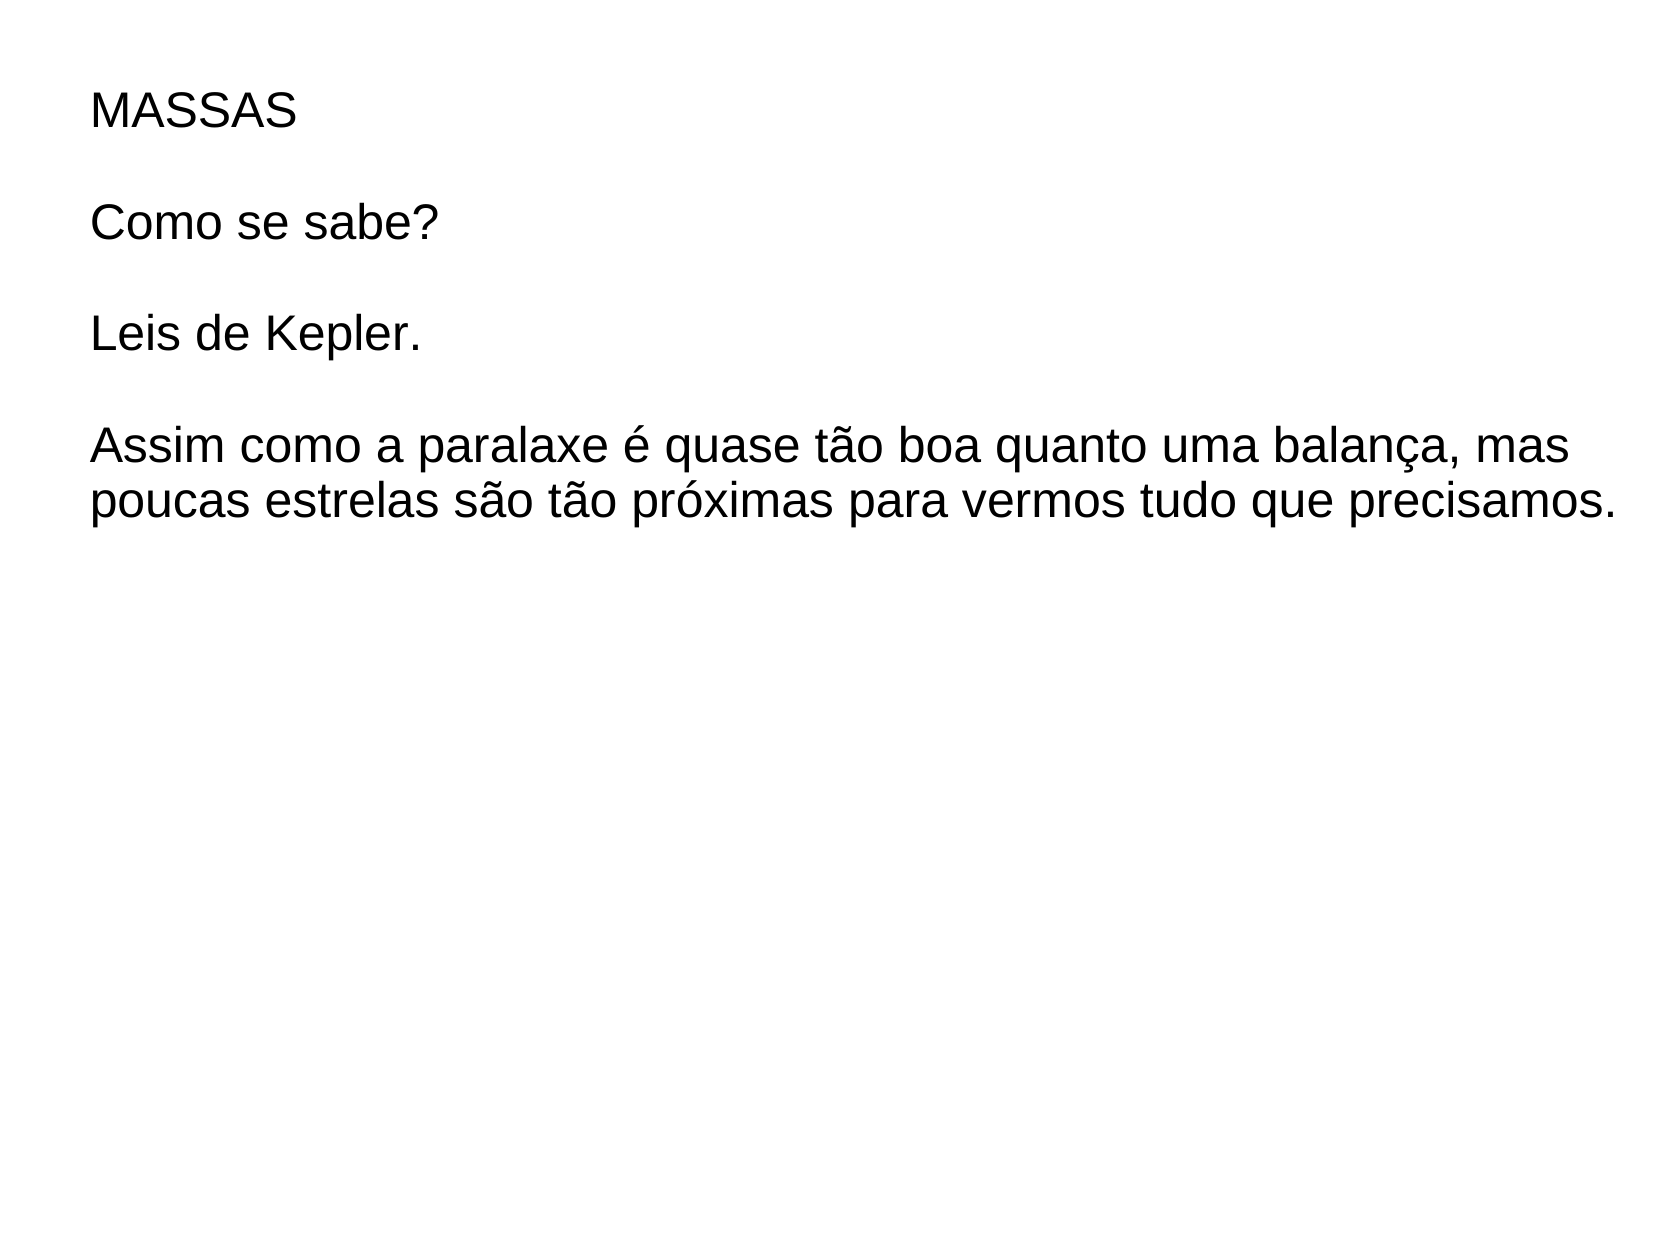

MASSAS
Como se sabe?
Leis de Kepler.
Assim como a paralaxe é quase tão boa quanto uma balança, mas
poucas estrelas são tão próximas para vermos tudo que precisamos.